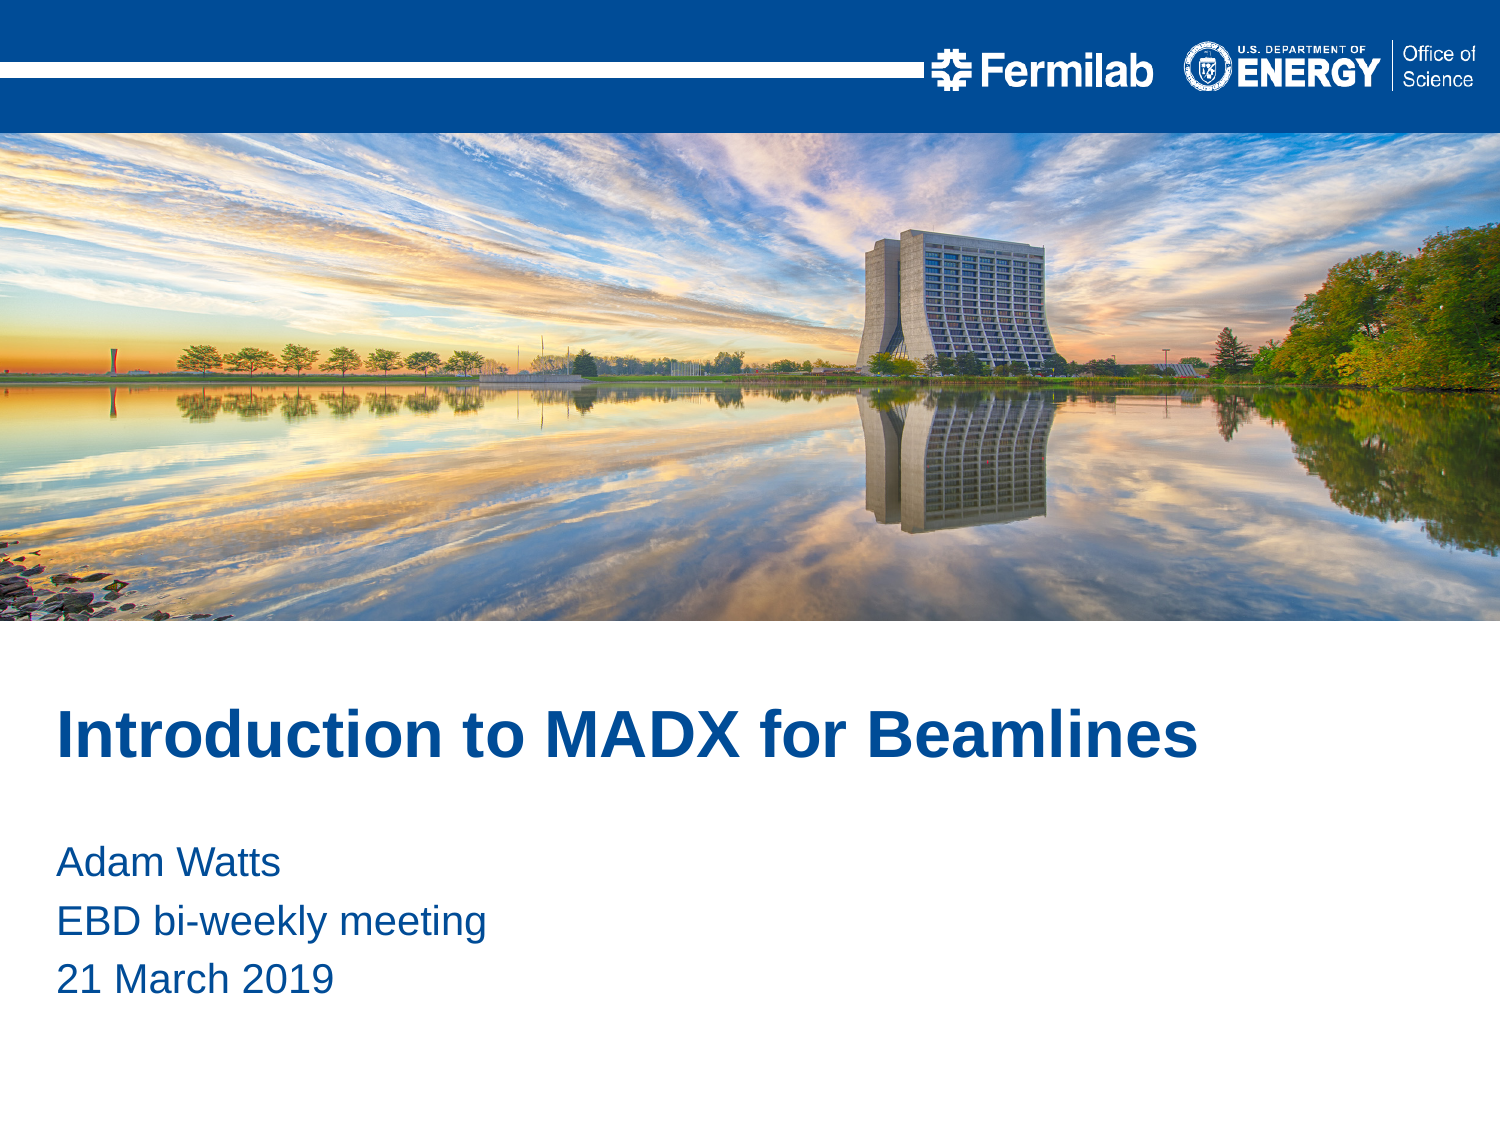

Introduction to MADX for Beamlines
# Adam Watts
EBD bi-weekly meeting
21 March 2019